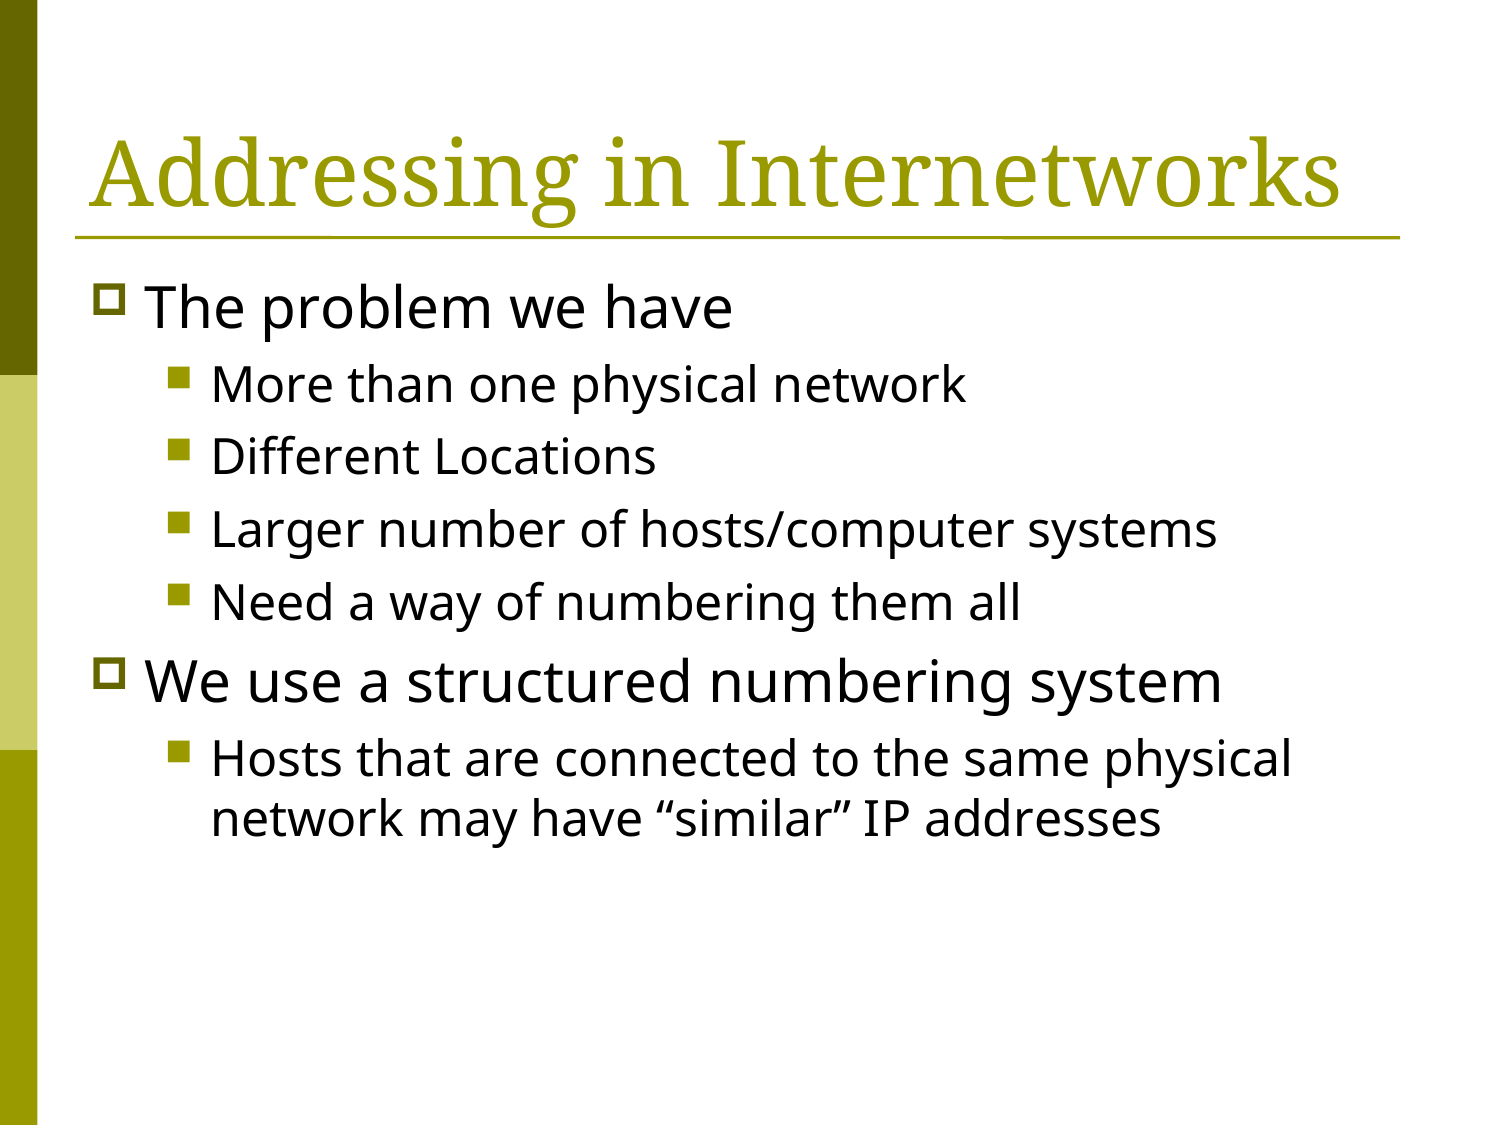

# Addressing in Internetworks
The problem we have
More than one physical network
Different Locations
Larger number of hosts/computer systems
Need a way of numbering them all
We use a structured numbering system
Hosts that are connected to the same physical network may have “similar” IP addresses